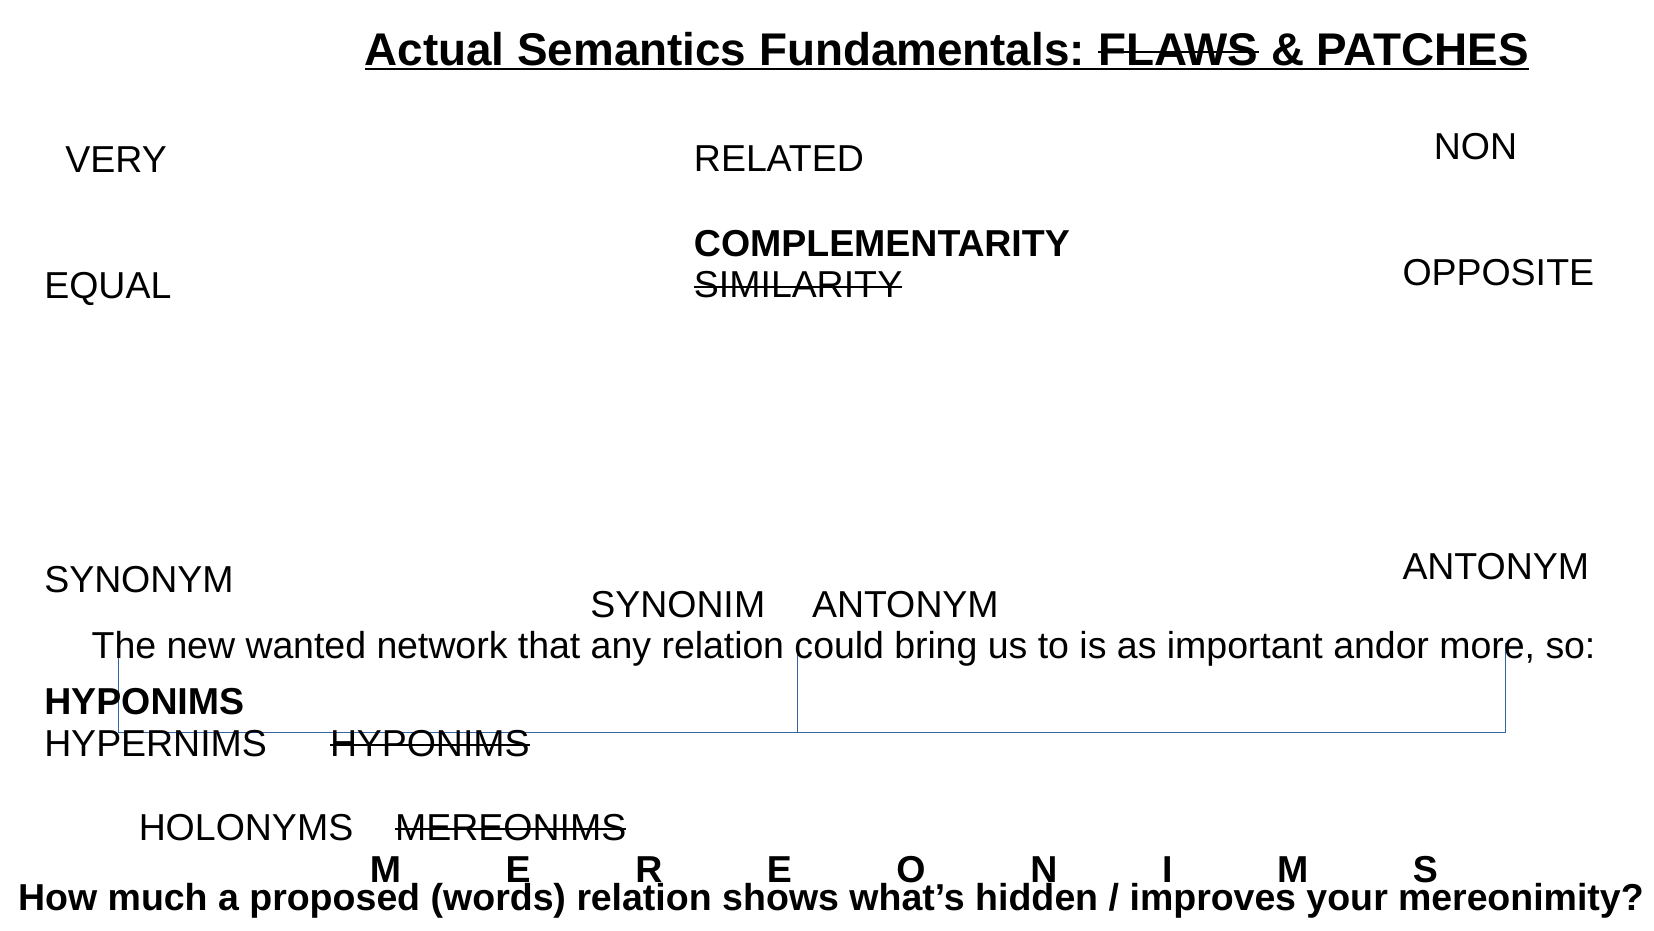

Actual Semantics Fundamentals: FLAWS & PATCHES
RELATED
COMPLEMENTARITY
SIMILARITY
 NON
OPPOSITE
ANTONYM
 VERY
EQUAL
SYNONYM
 SYNONIM
 ANTONYM
 The new wanted network that any relation could bring us to is as important andor more, so:
How much a proposed (words) relation shows what’s hidden / improves your mereonimity?
HYPONIMS
HYPERNIMS HYPONIMS
 HOLONYMS MEREONIMS
 M E R E O N I M S